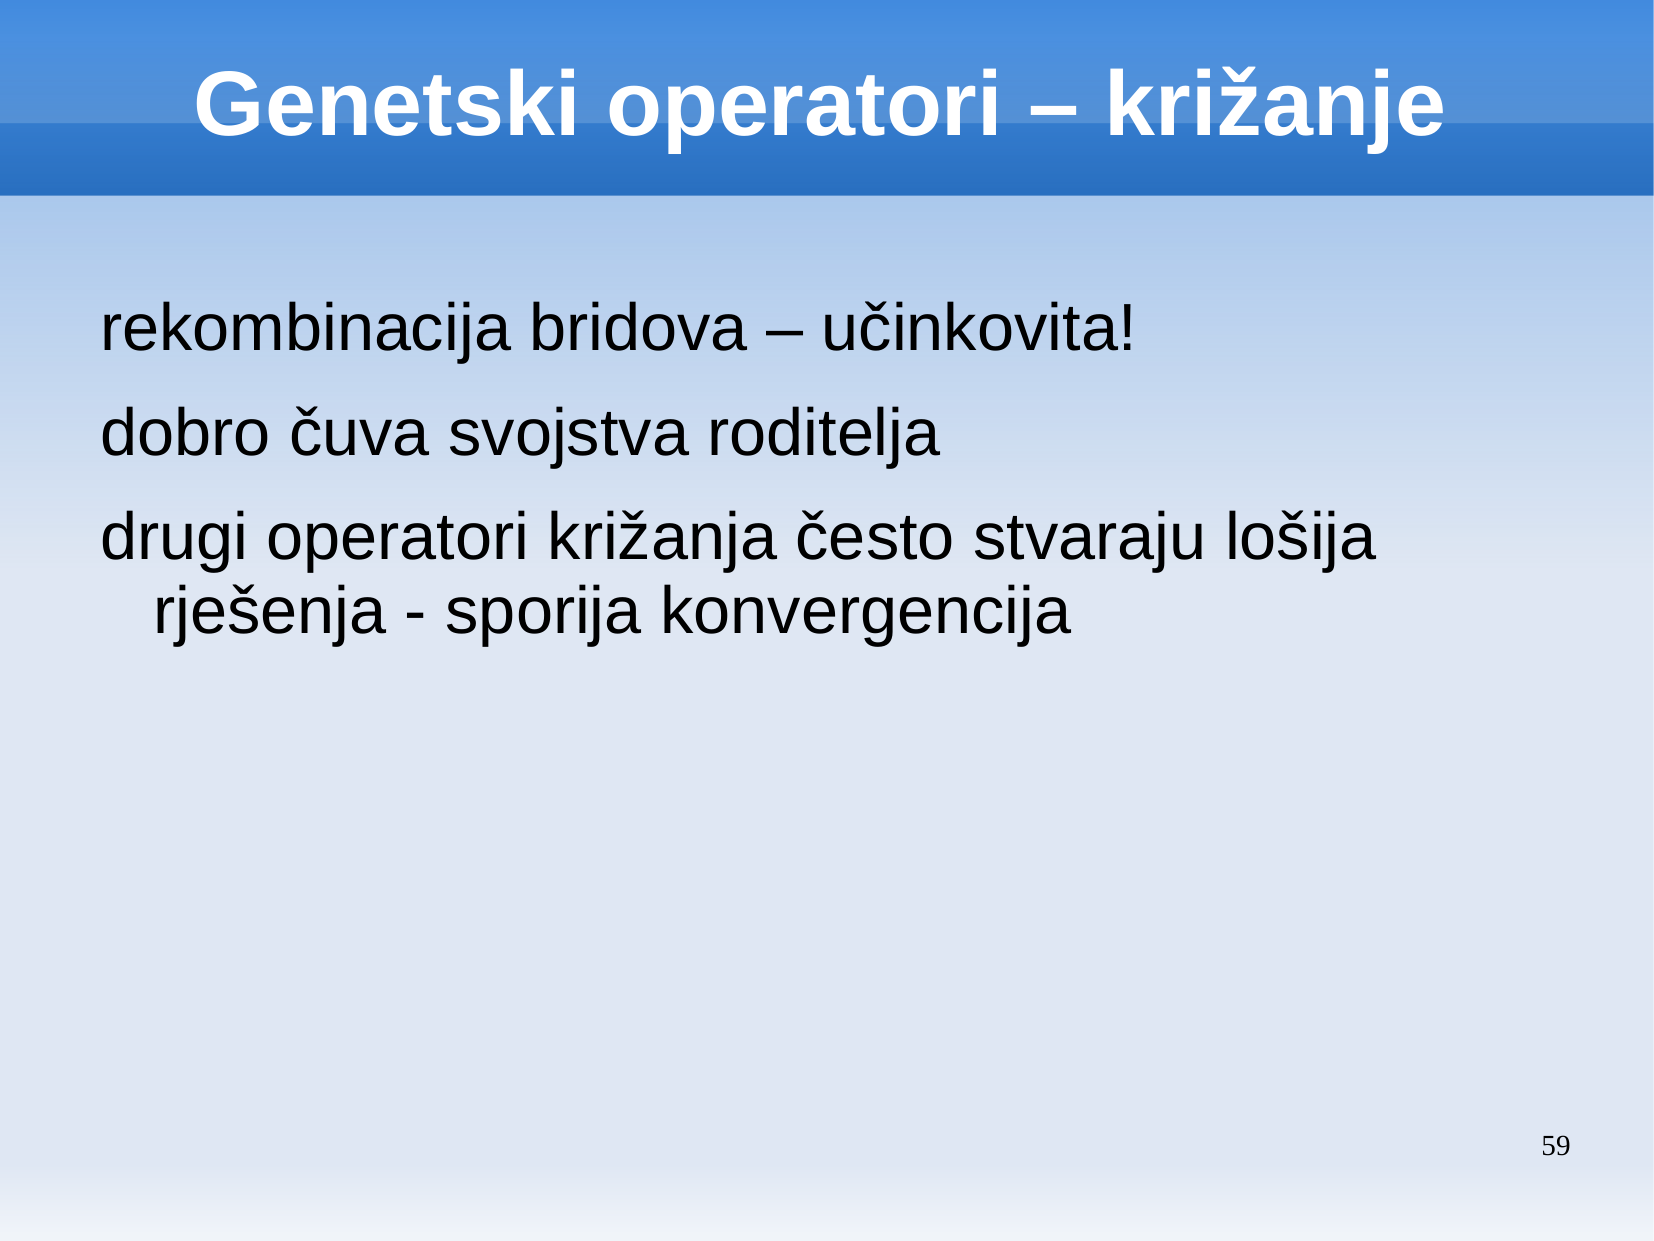

# Genetski operatori – križanje
rekombinacija bridova – učinkovita!
dobro čuva svojstva roditelja
drugi operatori križanja često stvaraju lošija rješenja - sporija konvergencija
59